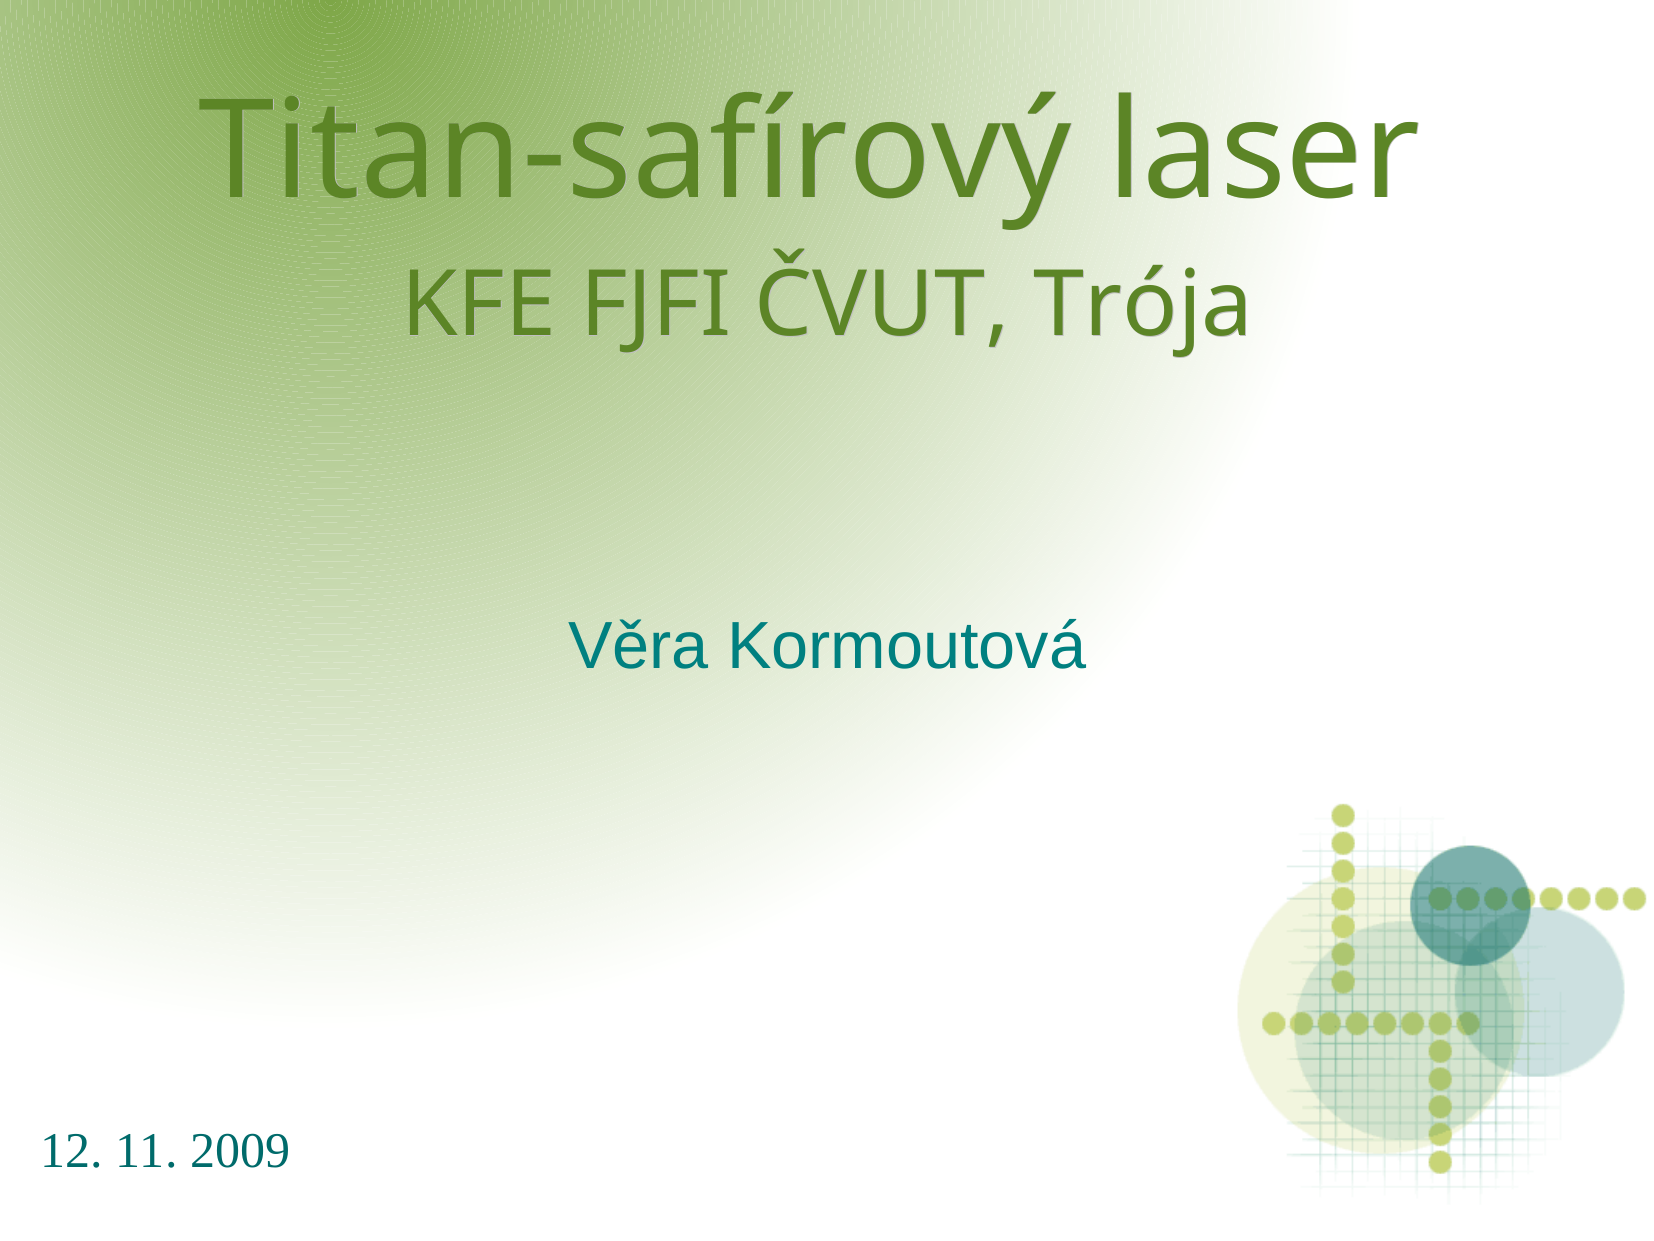

Titan-safírový laser
KFE FJFI ČVUT, Trója
# Věra Kormoutová
12. 11. 2009